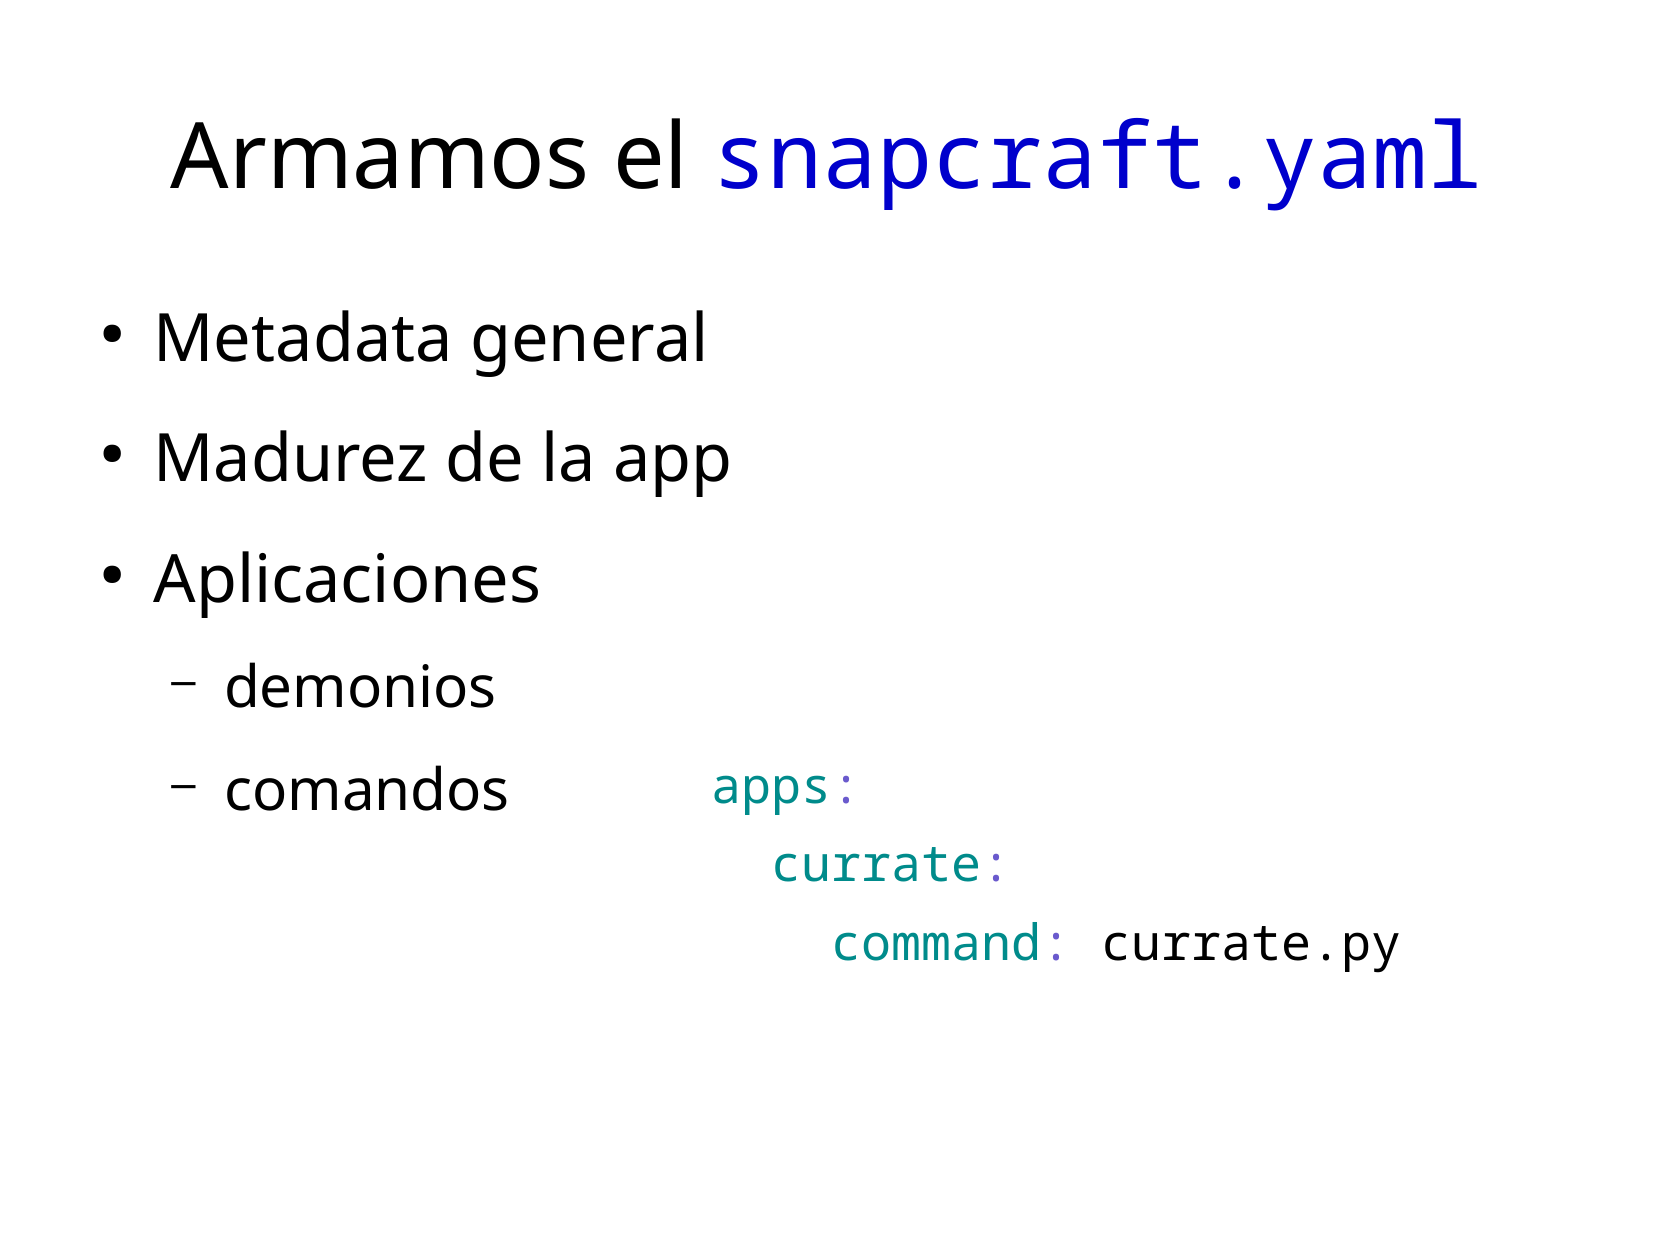

# Armamos el snapcraft.yaml
Metadata general
Madurez de la app
Aplicaciones
demonios
comandos
apps:
 currate:
 command: currate.py